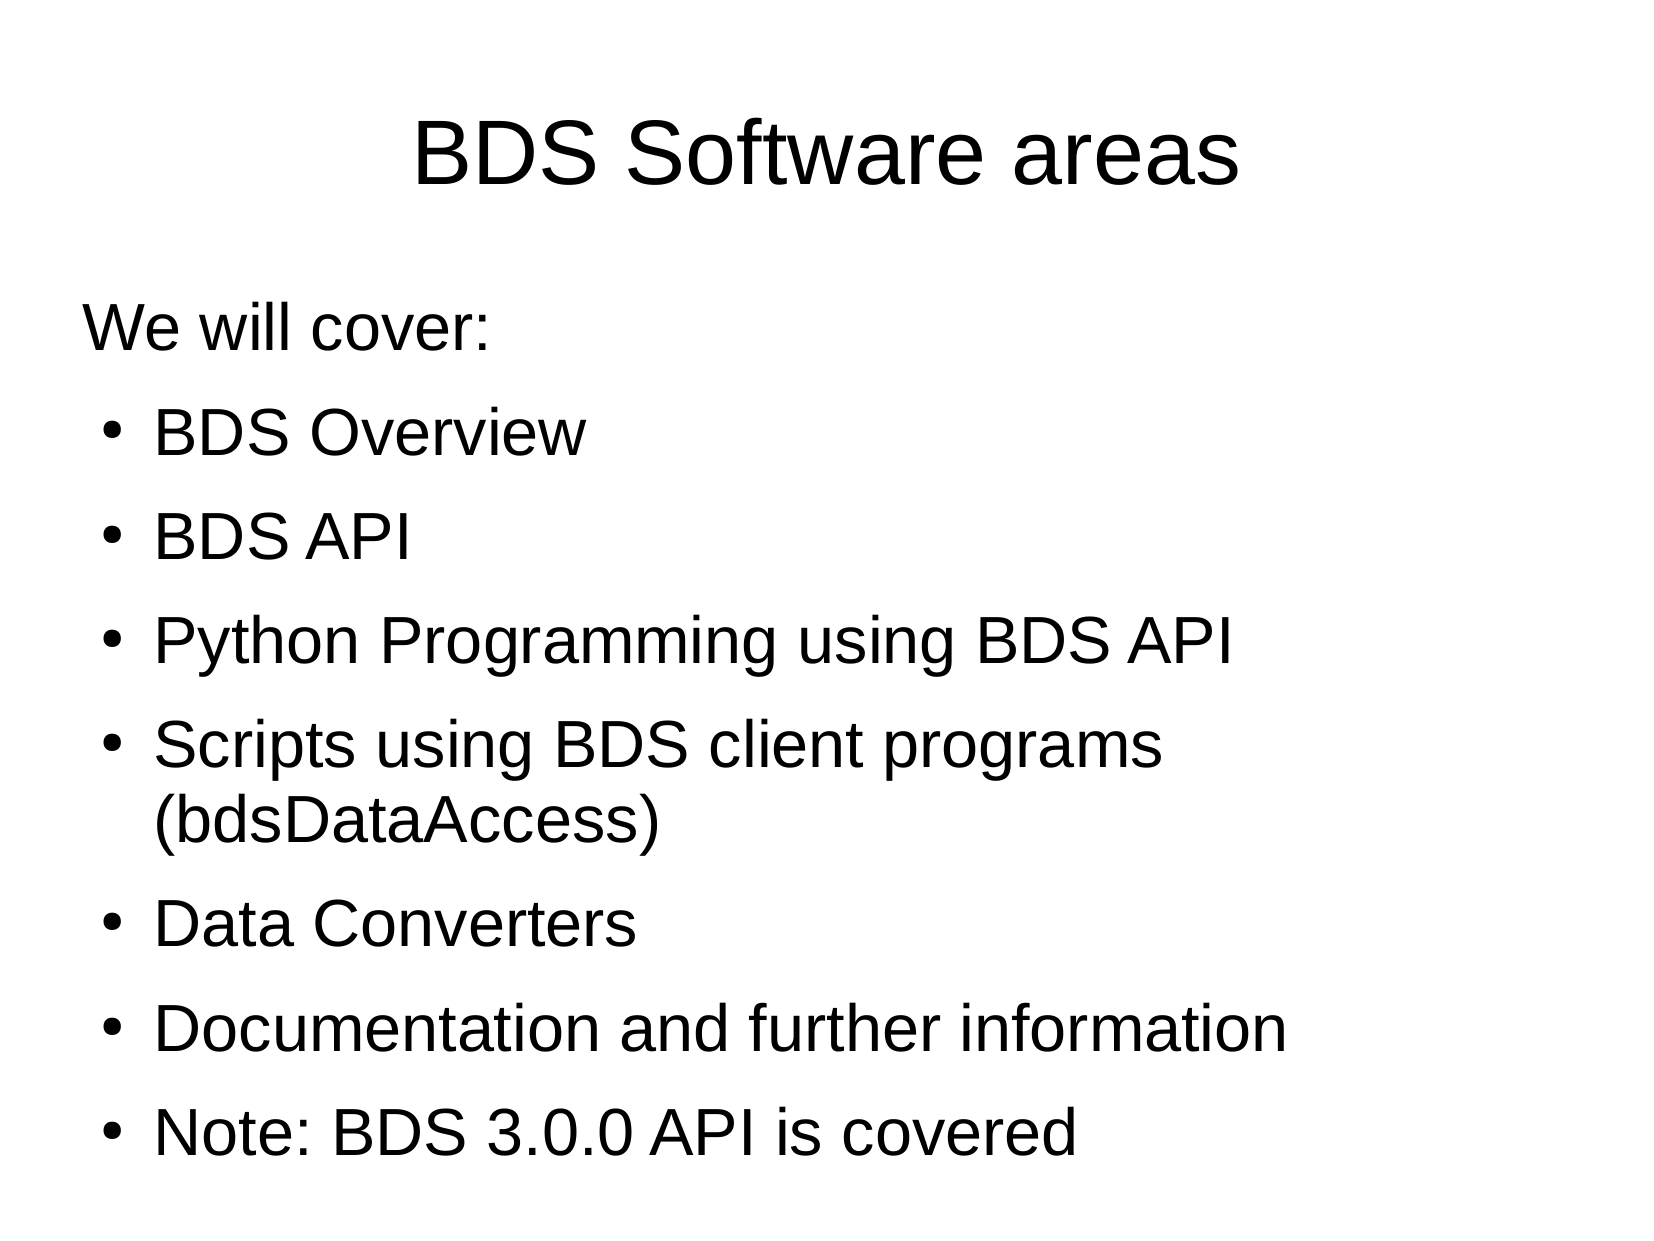

# BDS Software areas
We will cover:
BDS Overview
BDS API
Python Programming using BDS API
Scripts using BDS client programs (bdsDataAccess)
Data Converters
Documentation and further information
Note: BDS 3.0.0 API is covered